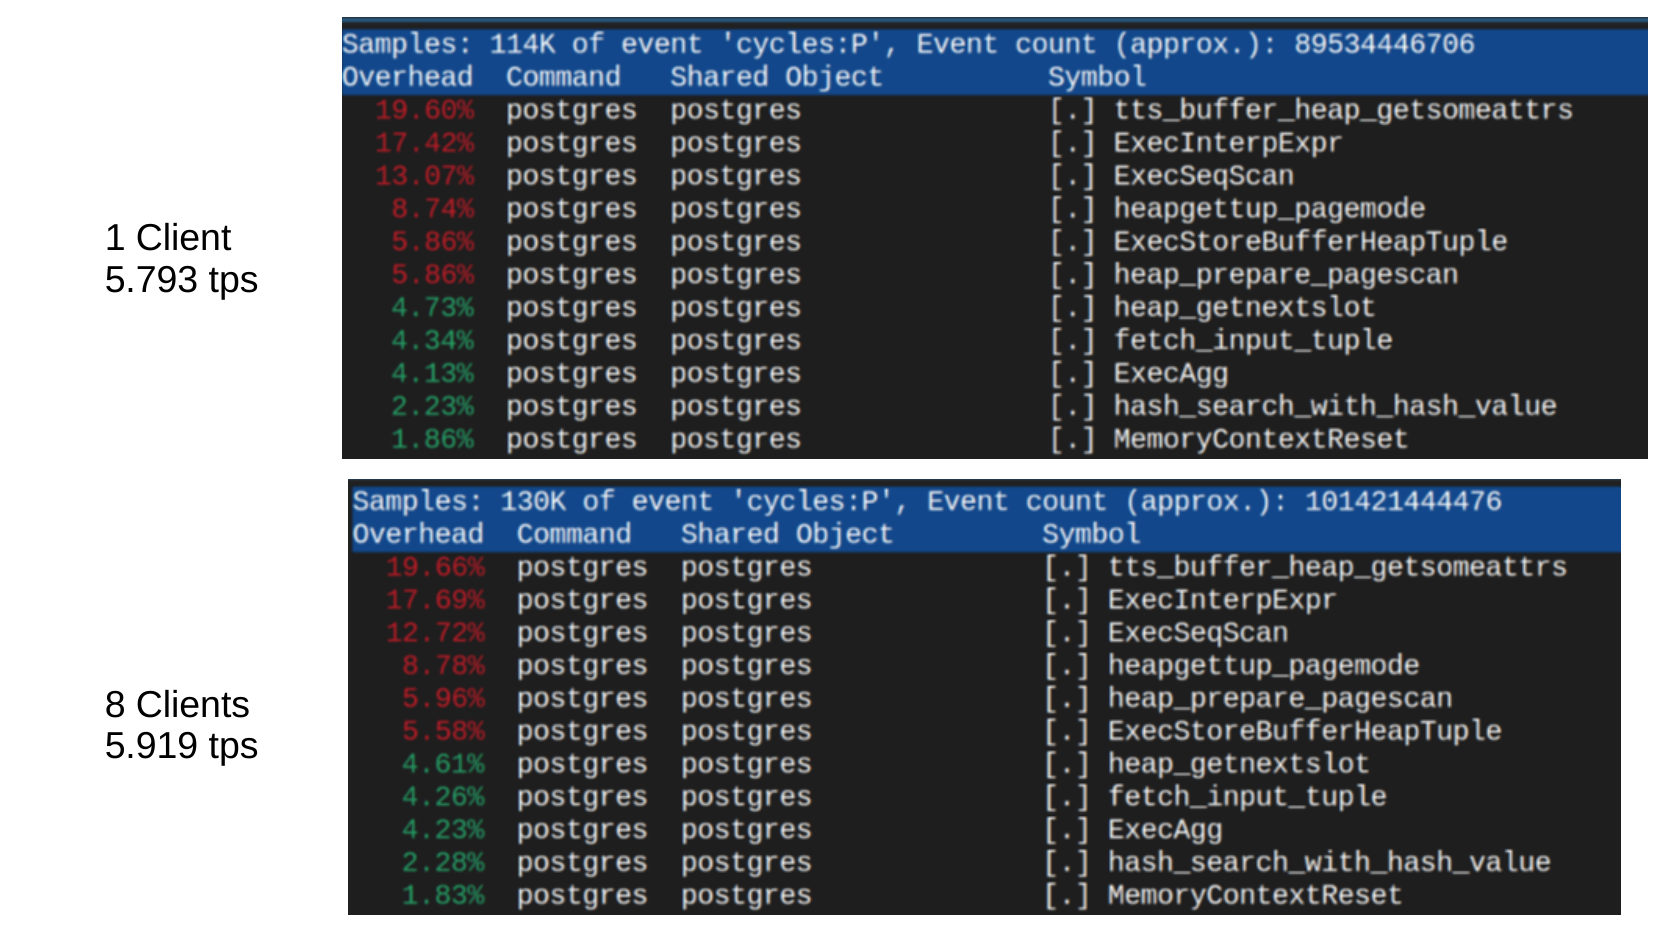

1 Client
5.793 tps
8 Clients
5.919 tps